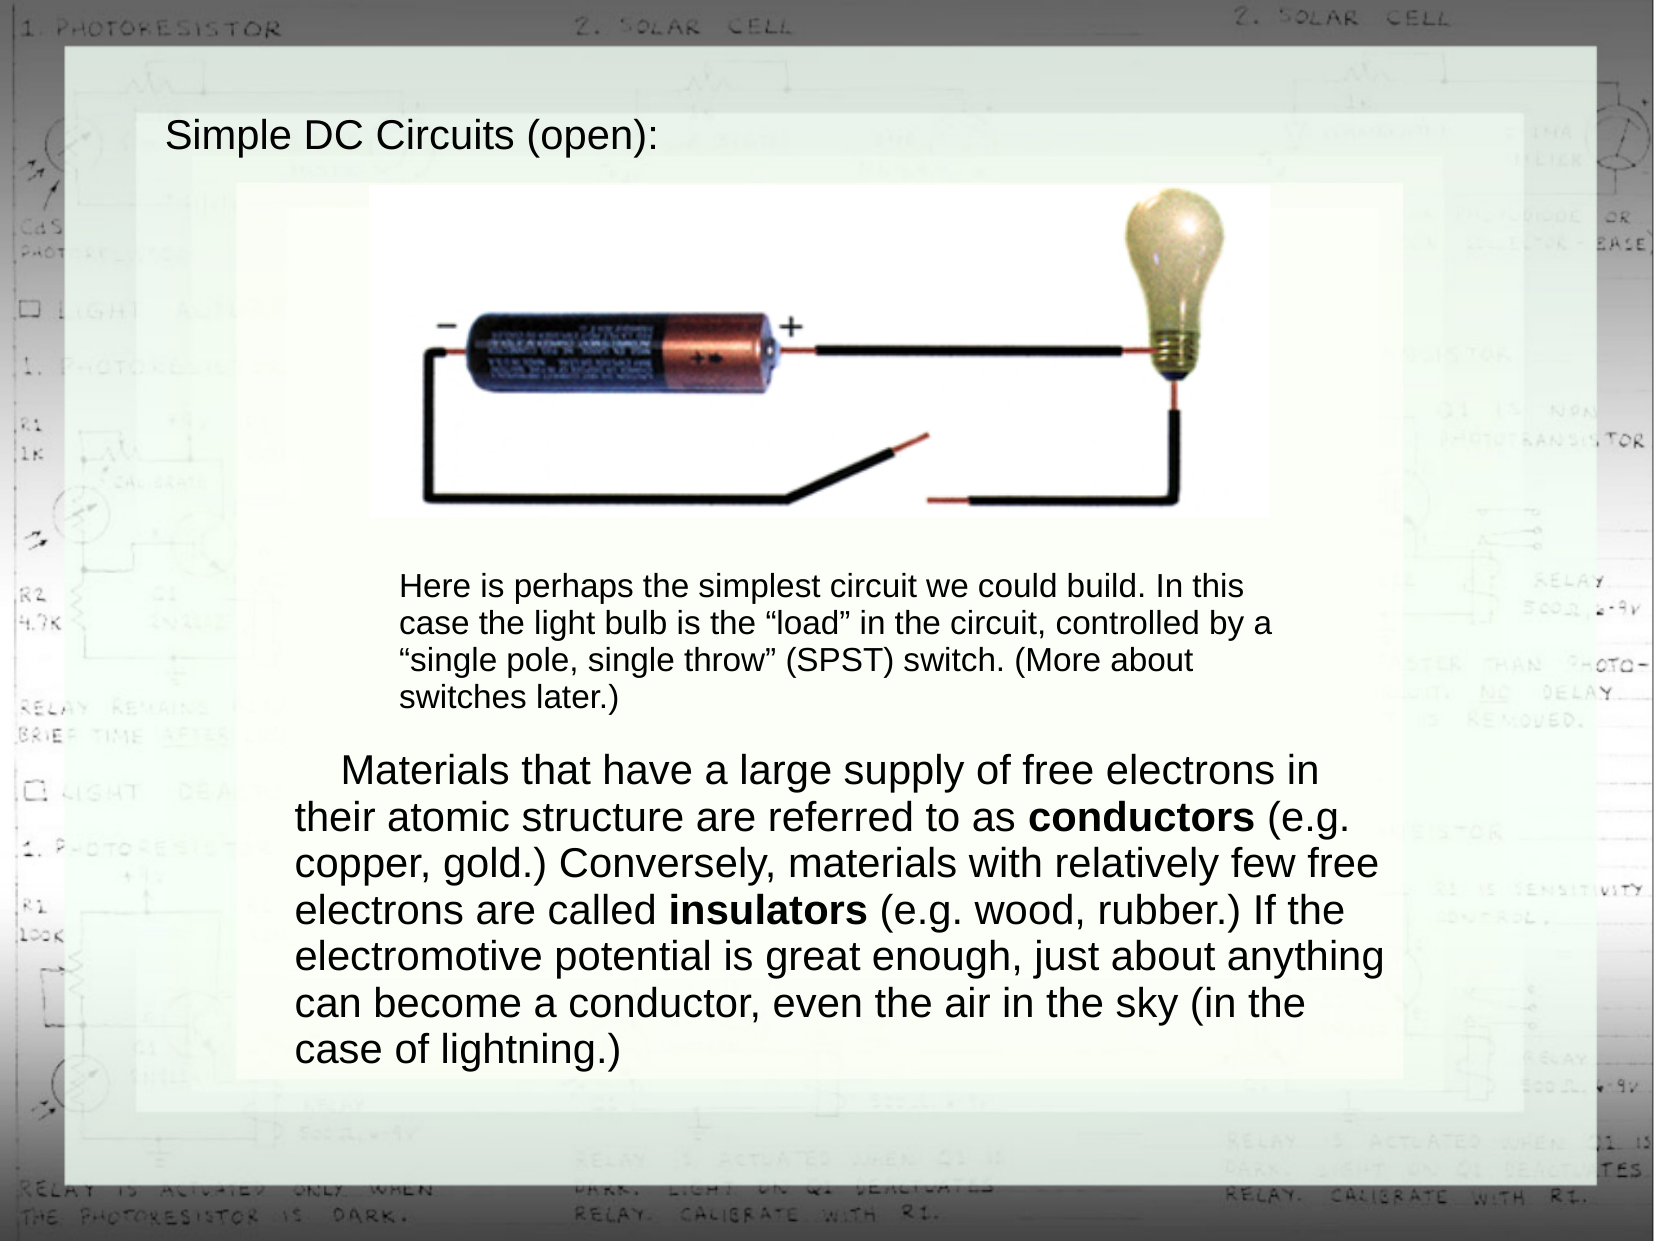

Simple DC Circuits (open):
Here is perhaps the simplest circuit we could build. In this case the light bulb is the “load” in the circuit, controlled by a “single pole, single throw” (SPST) switch. (More about switches later.)
 Materials that have a large supply of free electrons in their atomic structure are referred to as conductors (e.g. copper, gold.) Conversely, materials with relatively few free electrons are called insulators (e.g. wood, rubber.) If the electromotive potential is great enough, just about anything can become a conductor, even the air in the sky (in the case of lightning.)